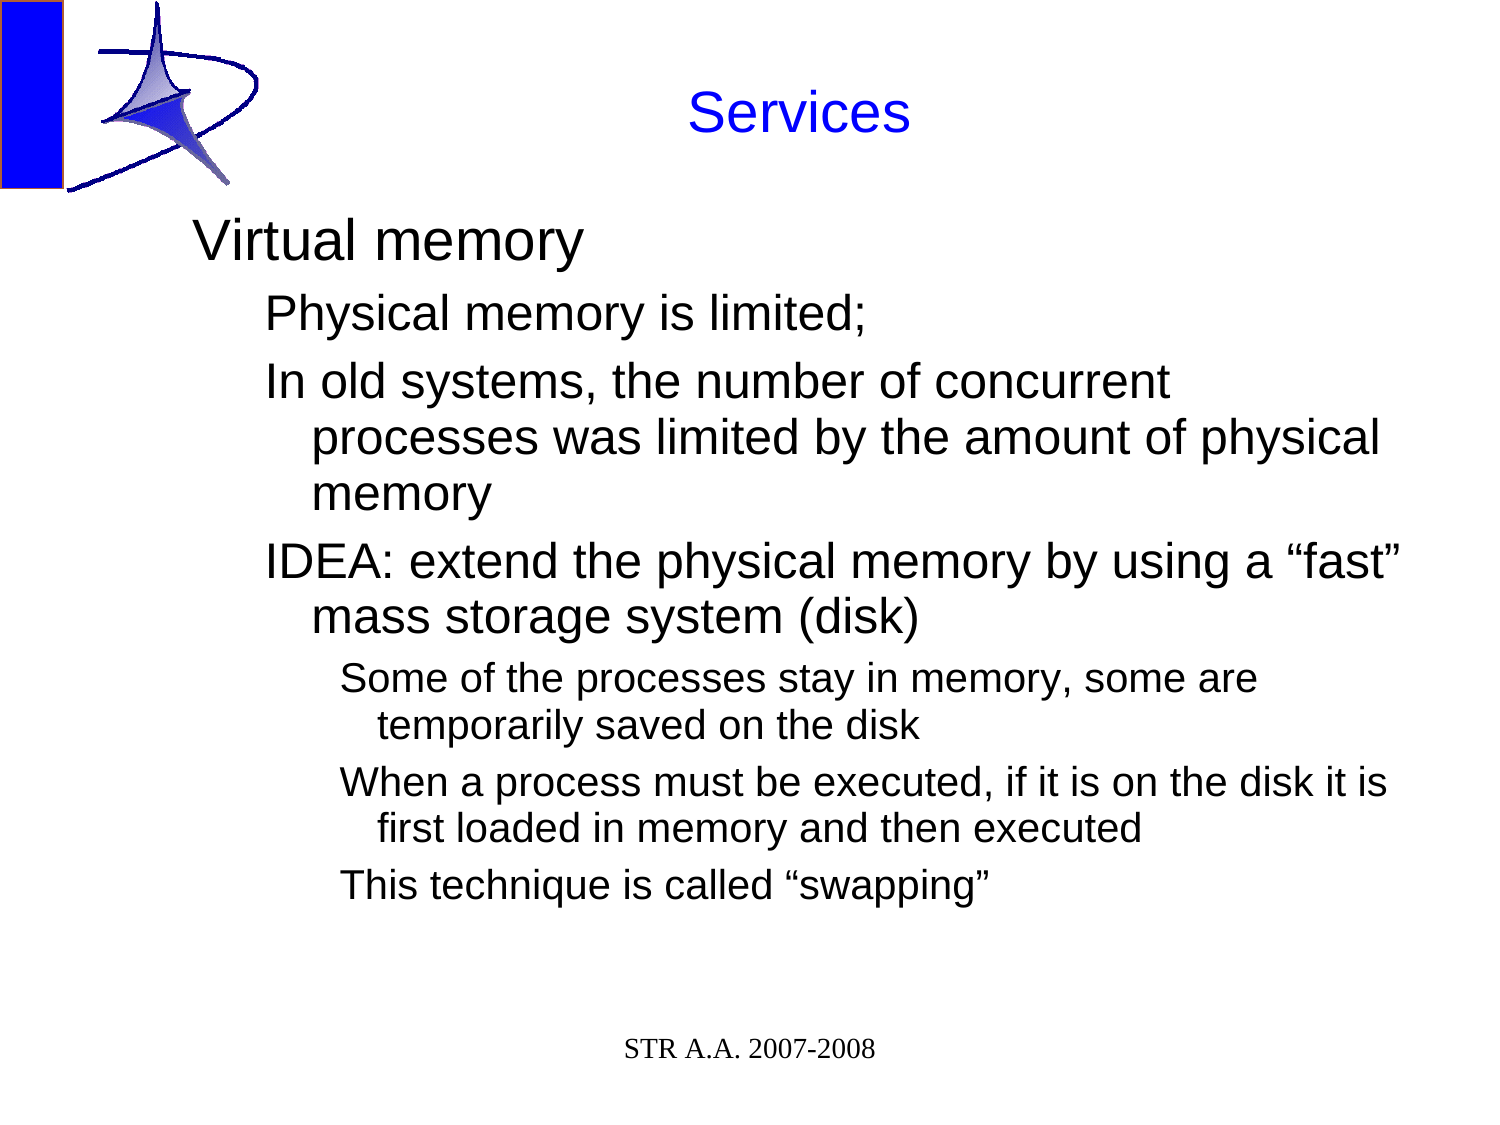

# Services
Virtual memory
Physical memory is limited;
In old systems, the number of concurrent processes was limited by the amount of physical memory
IDEA: extend the physical memory by using a “fast” mass storage system (disk)
Some of the processes stay in memory, some are temporarily saved on the disk
When a process must be executed, if it is on the disk it is first loaded in memory and then executed
This technique is called “swapping”
STR A.A. 2007-2008